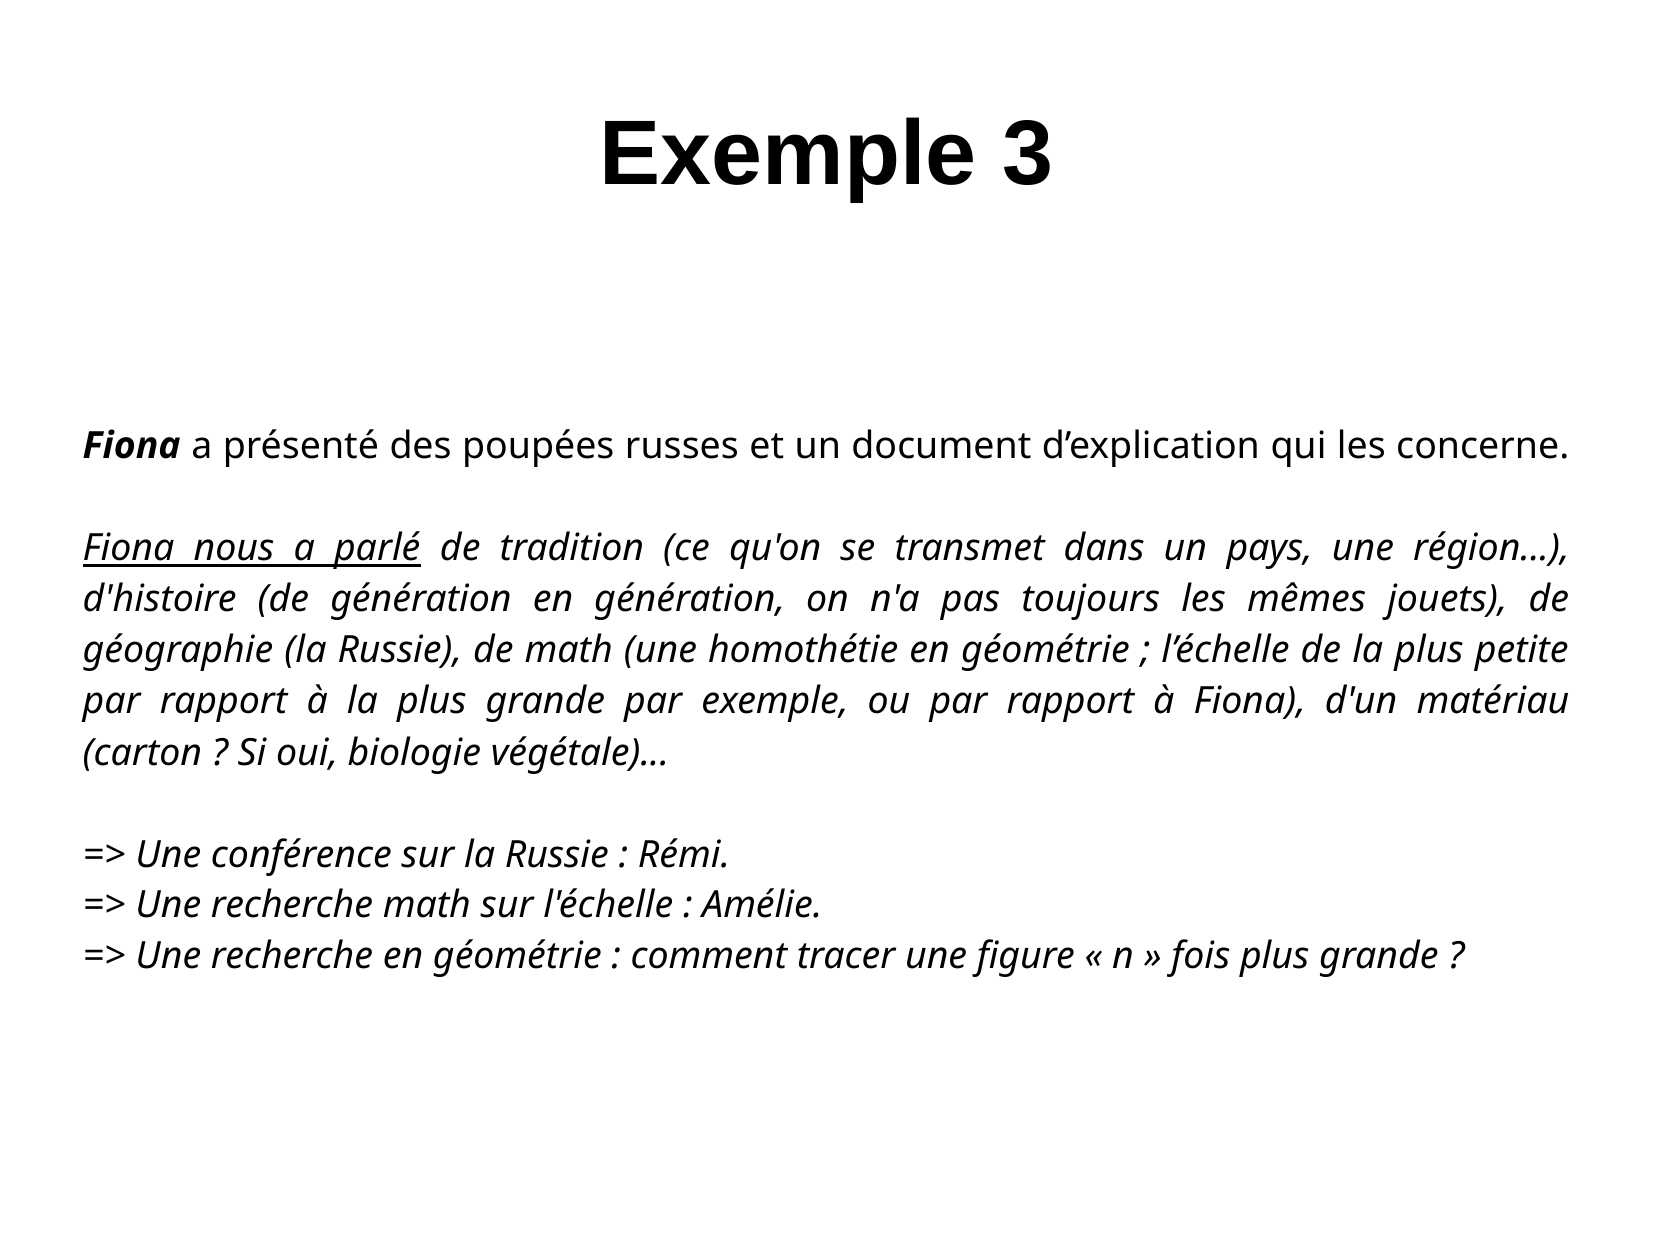

# Exemple 3
Fiona a présenté des poupées russes et un document d’explication qui les concerne.
Fiona nous a parlé de tradition (ce qu'on se transmet dans un pays, une région...), d'histoire (de génération en génération, on n'a pas toujours les mêmes jouets), de géographie (la Russie), de math (une homothétie en géométrie ; l’échelle de la plus petite par rapport à la plus grande par exemple, ou par rapport à Fiona), d'un matériau (carton ? Si oui, biologie végétale)...
=> Une conférence sur la Russie : Rémi.
=> Une recherche math sur l'échelle : Amélie.
=> Une recherche en géométrie : comment tracer une figure « n » fois plus grande ?